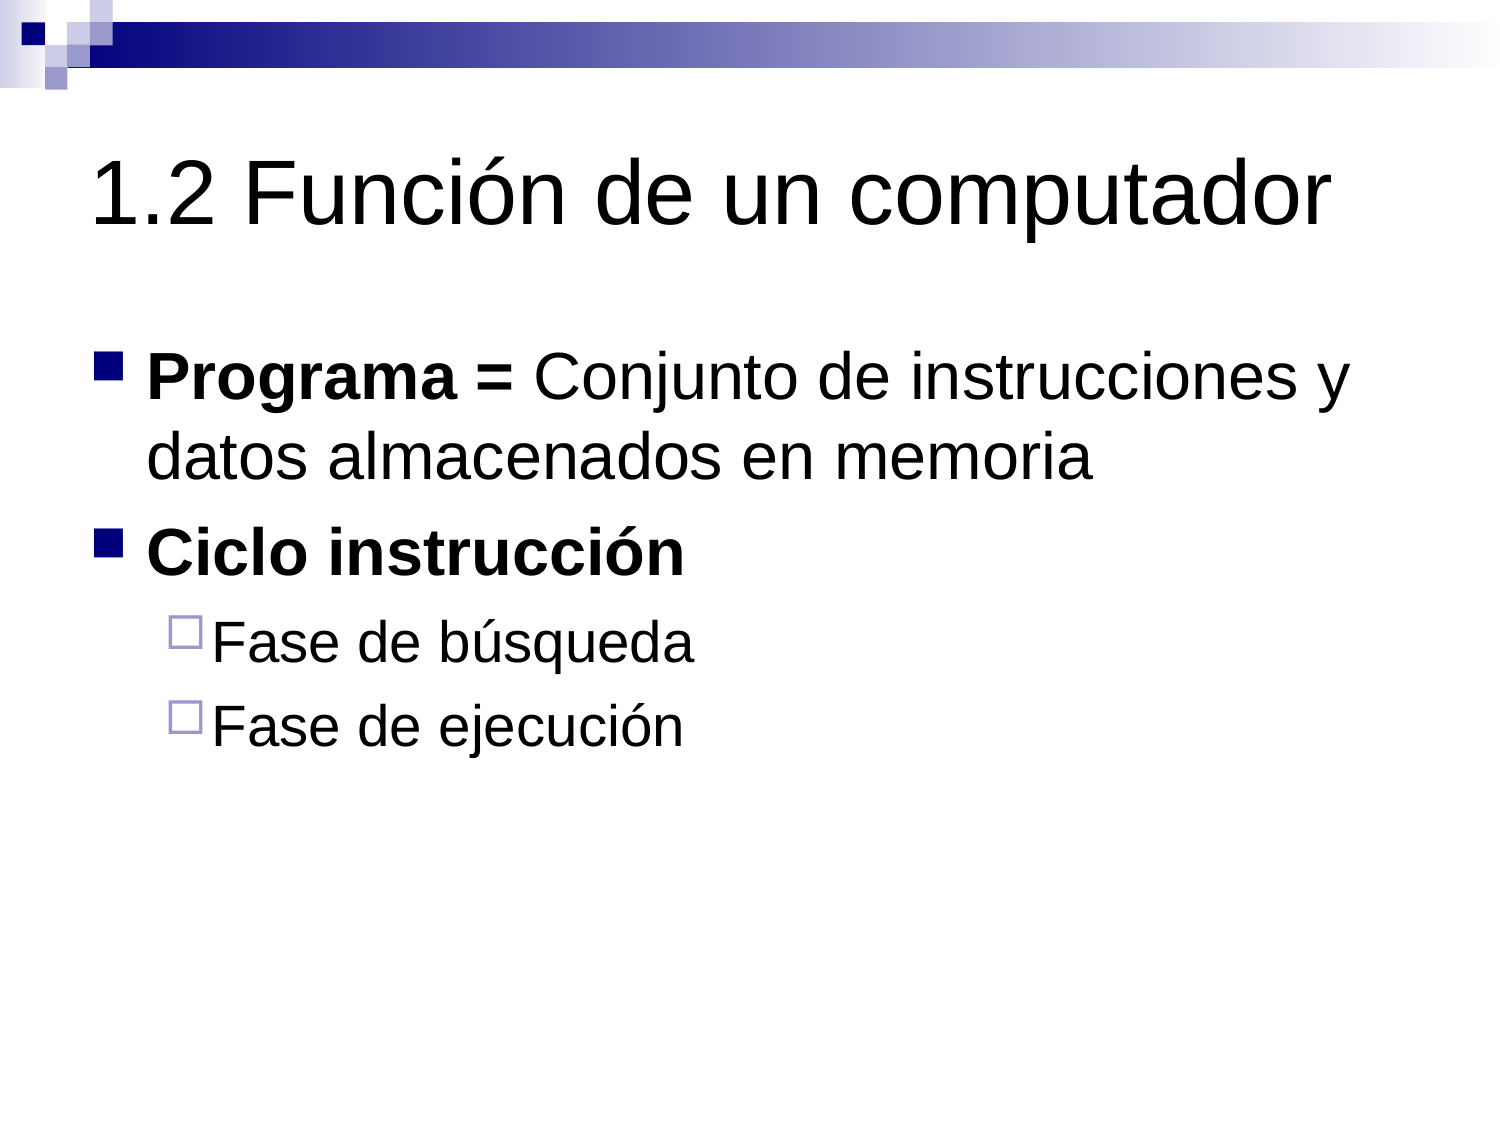

# 1.2 Función de un computador
Programa = Conjunto de instrucciones y datos almacenados en memoria
Ciclo instrucción
Fase de búsqueda
Fase de ejecución